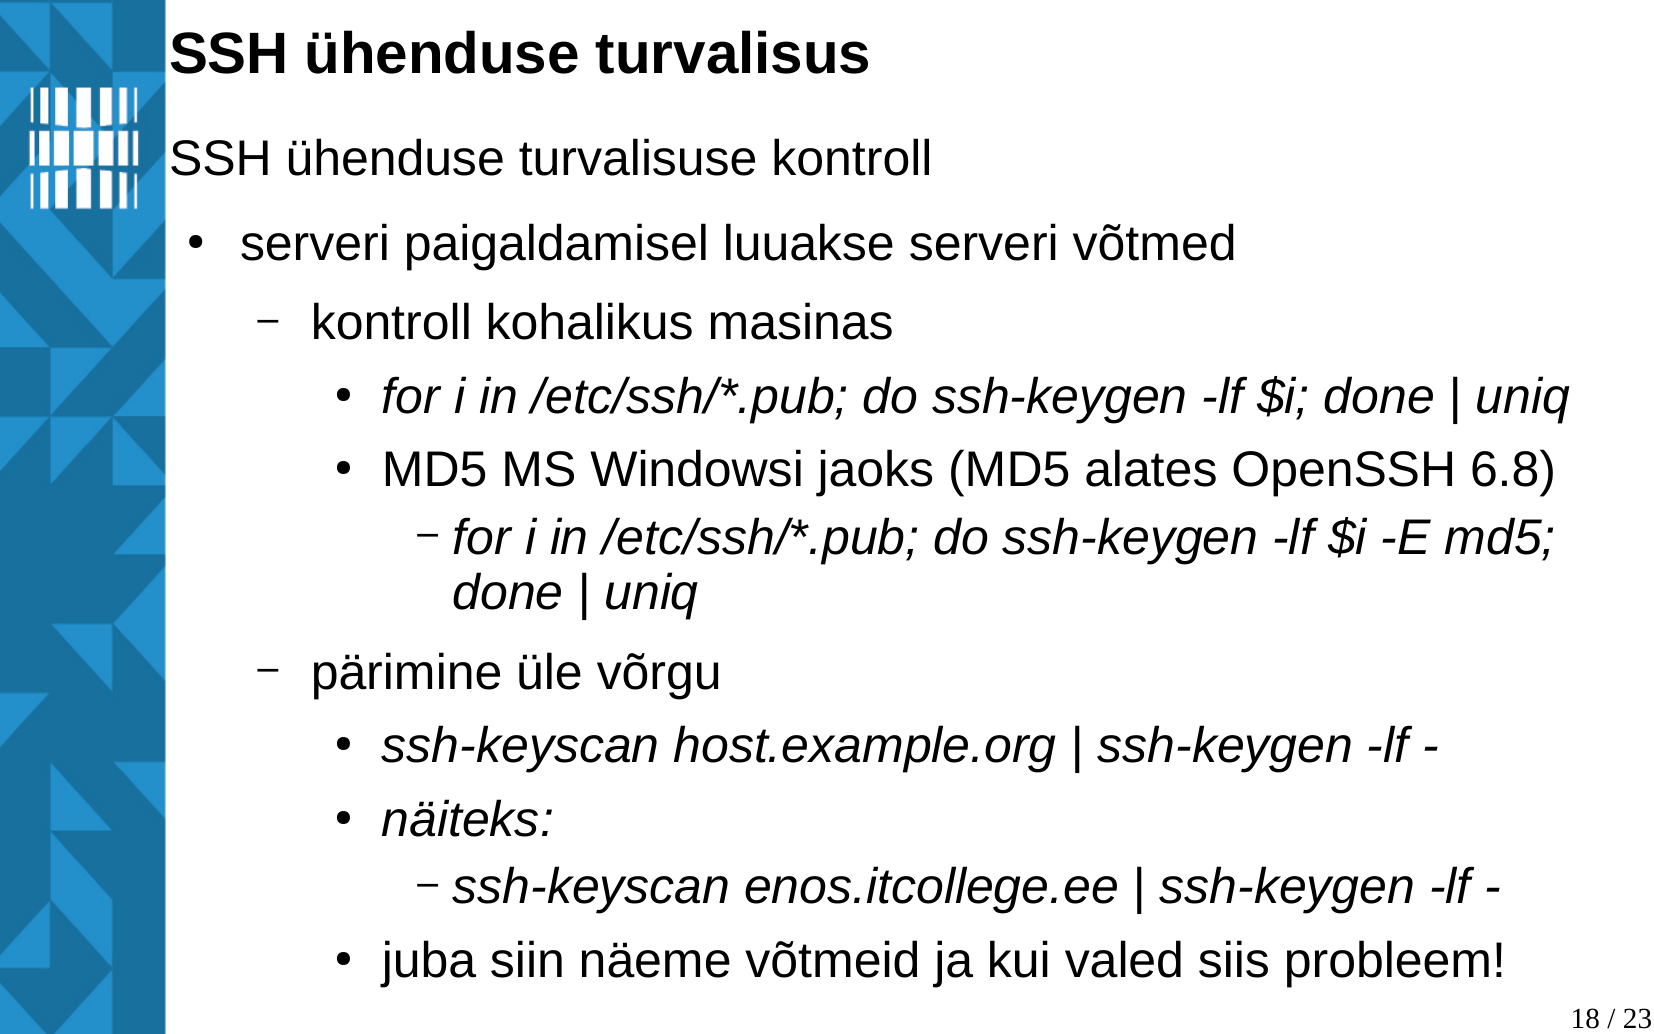

# SSH ühenduse turvalisus
SSH ühenduse turvalisuse kontroll
serveri paigaldamisel luuakse serveri võtmed
kontroll kohalikus masinas
for i in /etc/ssh/*.pub; do ssh-keygen -lf $i; done | uniq
MD5 MS Windowsi jaoks (MD5 alates OpenSSH 6.8)
for i in /etc/ssh/*.pub; do ssh-keygen -lf $i -E md5; done | uniq
pärimine üle võrgu
ssh-keyscan host.example.org | ssh-keygen -lf -
näiteks:
ssh-keyscan enos.itcollege.ee | ssh-keygen -lf -
juba siin näeme võtmeid ja kui valed siis probleem!
18